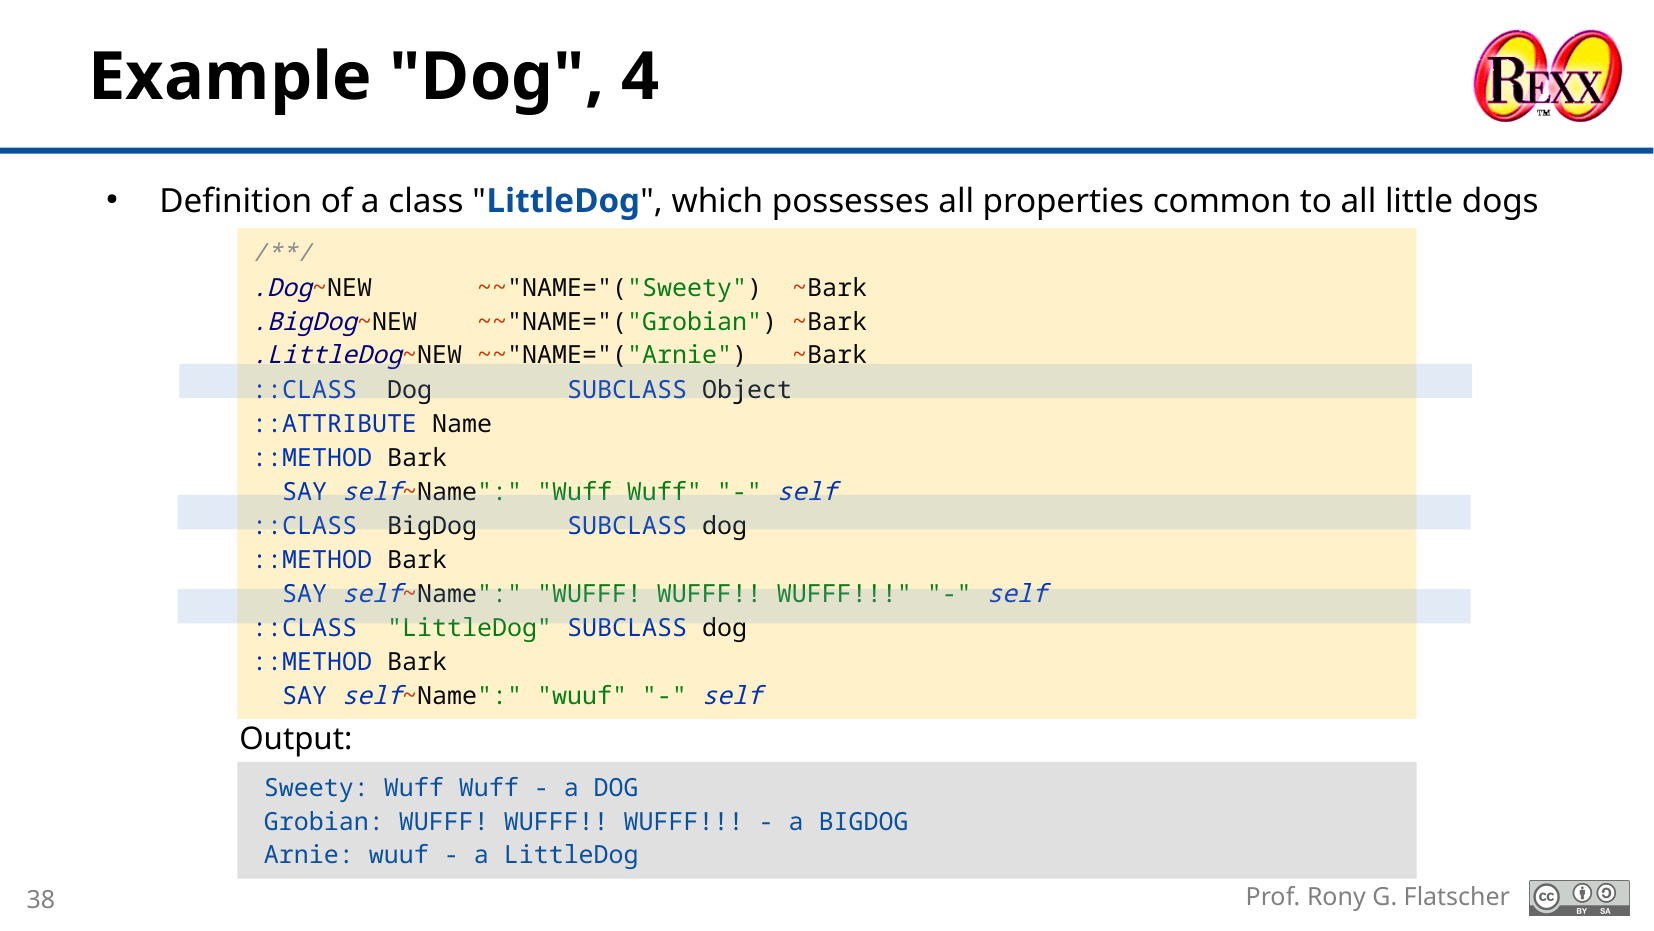

# Example "Dog", 4
Definition of a class "LittleDog", which possesses all properties common to all little dogs
/**/
.Dog~NEW ~~"NAME="("Sweety") ~Bark
.BigDog~NEW ~~"NAME="("Grobian") ~Bark
.LittleDog~NEW ~~"NAME="("Arnie") ~Bark
::CLASS Dog SUBCLASS Object
::ATTRIBUTE Name
::METHOD Bark
 SAY self~Name":" "Wuff Wuff" "-" self
::CLASS BigDog SUBCLASS dog
::METHOD Bark
 SAY self~Name":" "WUFFF! WUFFF!! WUFFF!!!" "-" self
::CLASS "LittleDog" SUBCLASS dog
::METHOD Bark
 SAY self~Name":" "wuuf" "-" self
Output:
Sweety: Wuff Wuff - a DOG
Grobian: WUFFF! WUFFF!! WUFFF!!! - a BIGDOG
Arnie: wuuf - a LittleDog